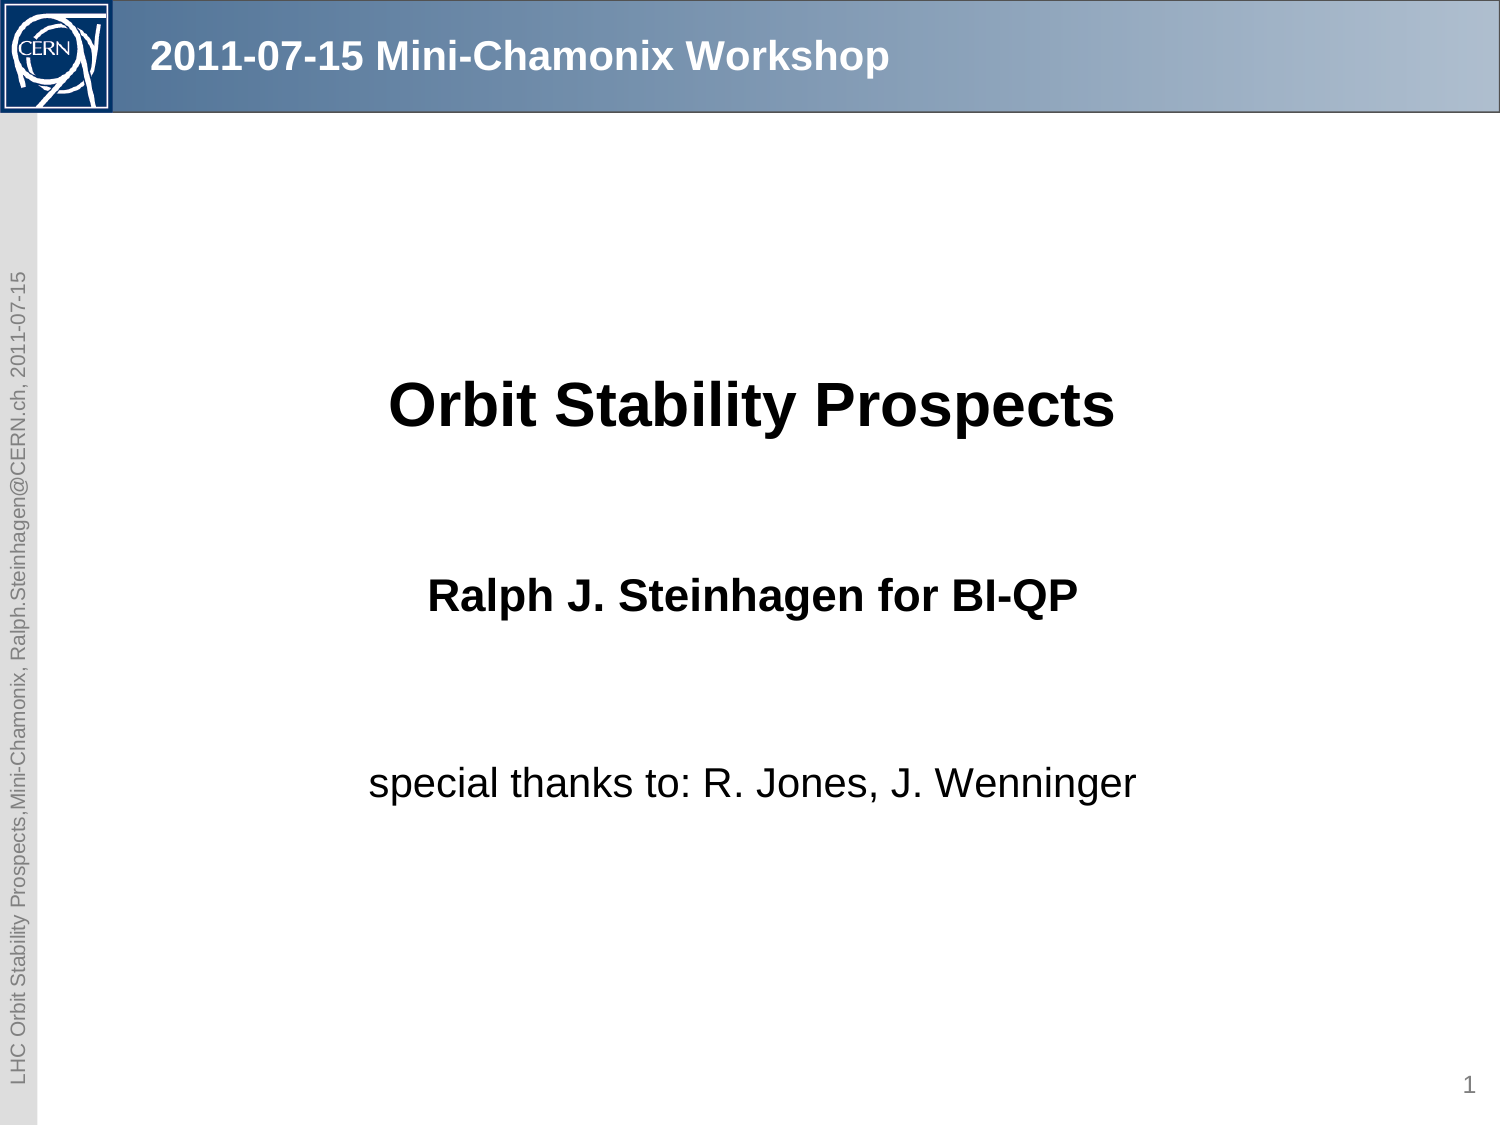

2011-07-15 Mini-Chamonix Workshop
# Orbit Stability Prospects Ralph J. Steinhagen for BI-QP special thanks to: R. Jones, J. Wenninger